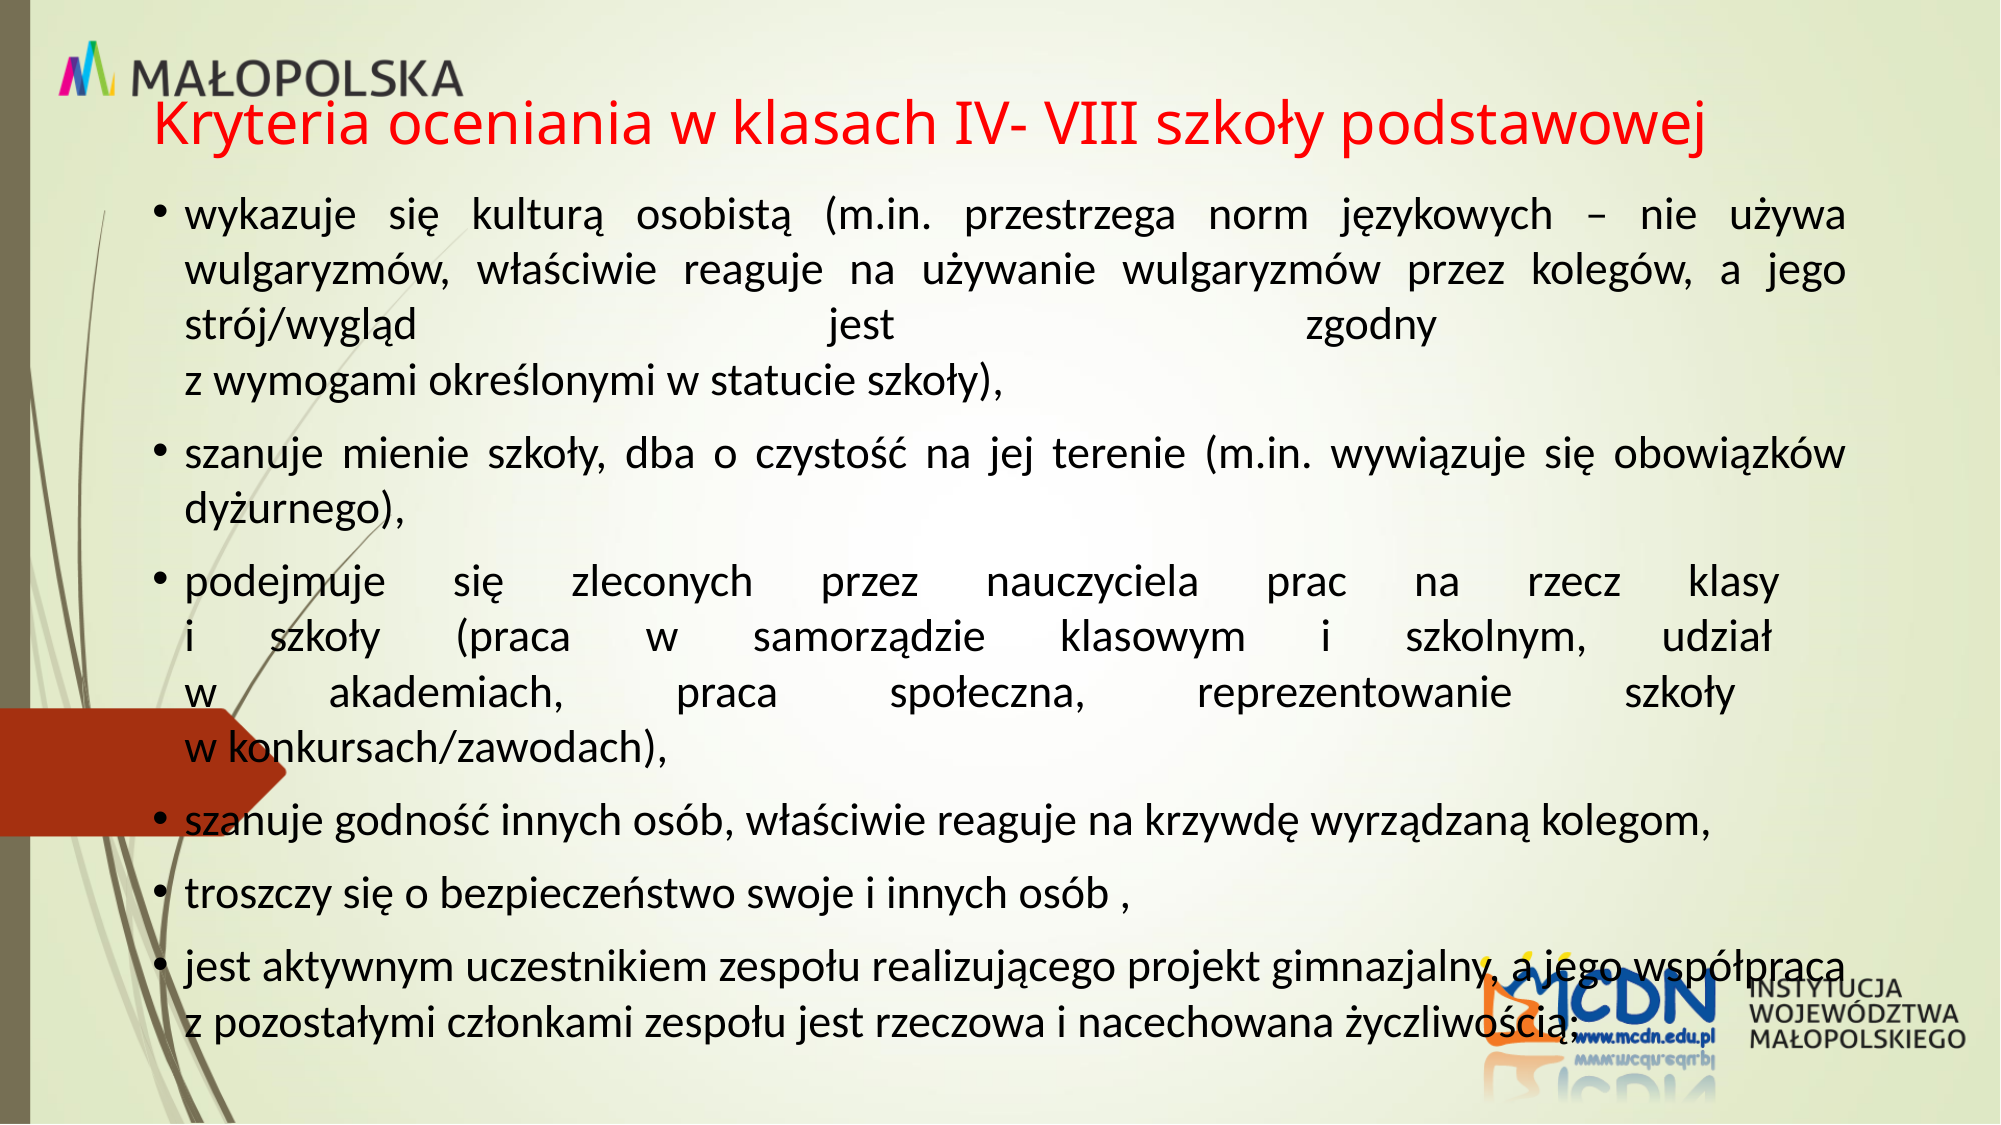

# Kryteria oceniania w klasach IV- VIII szkoły podstawowej
wykazuje się kulturą osobistą (m.in. przestrzega norm językowych – nie używa wulgaryzmów, właściwie reaguje na używanie wulgaryzmów przez kolegów, a jego strój/wygląd jest zgodny
z wymogami określonymi w statucie szkoły),
szanuje mienie szkoły, dba o czystość na jej terenie (m.in. wywiązuje się obowiązków dyżurnego),
podejmuje się zleconych przez nauczyciela prac na rzecz klasy
i szkoły (praca w samorządzie klasowym i szkolnym, udział
w akademiach, praca społeczna, reprezentowanie szkoły
w konkursach/zawodach),
szanuje godność innych osób, właściwie reaguje na krzywdę wyrządzaną kolegom,
troszczy się o bezpieczeństwo swoje i innych osób ,
jest aktywnym uczestnikiem zespołu realizującego projekt gimnazjalny, a jego współpraca z pozostałymi członkami zespołu jest rzeczowa i nacechowana życzliwością;